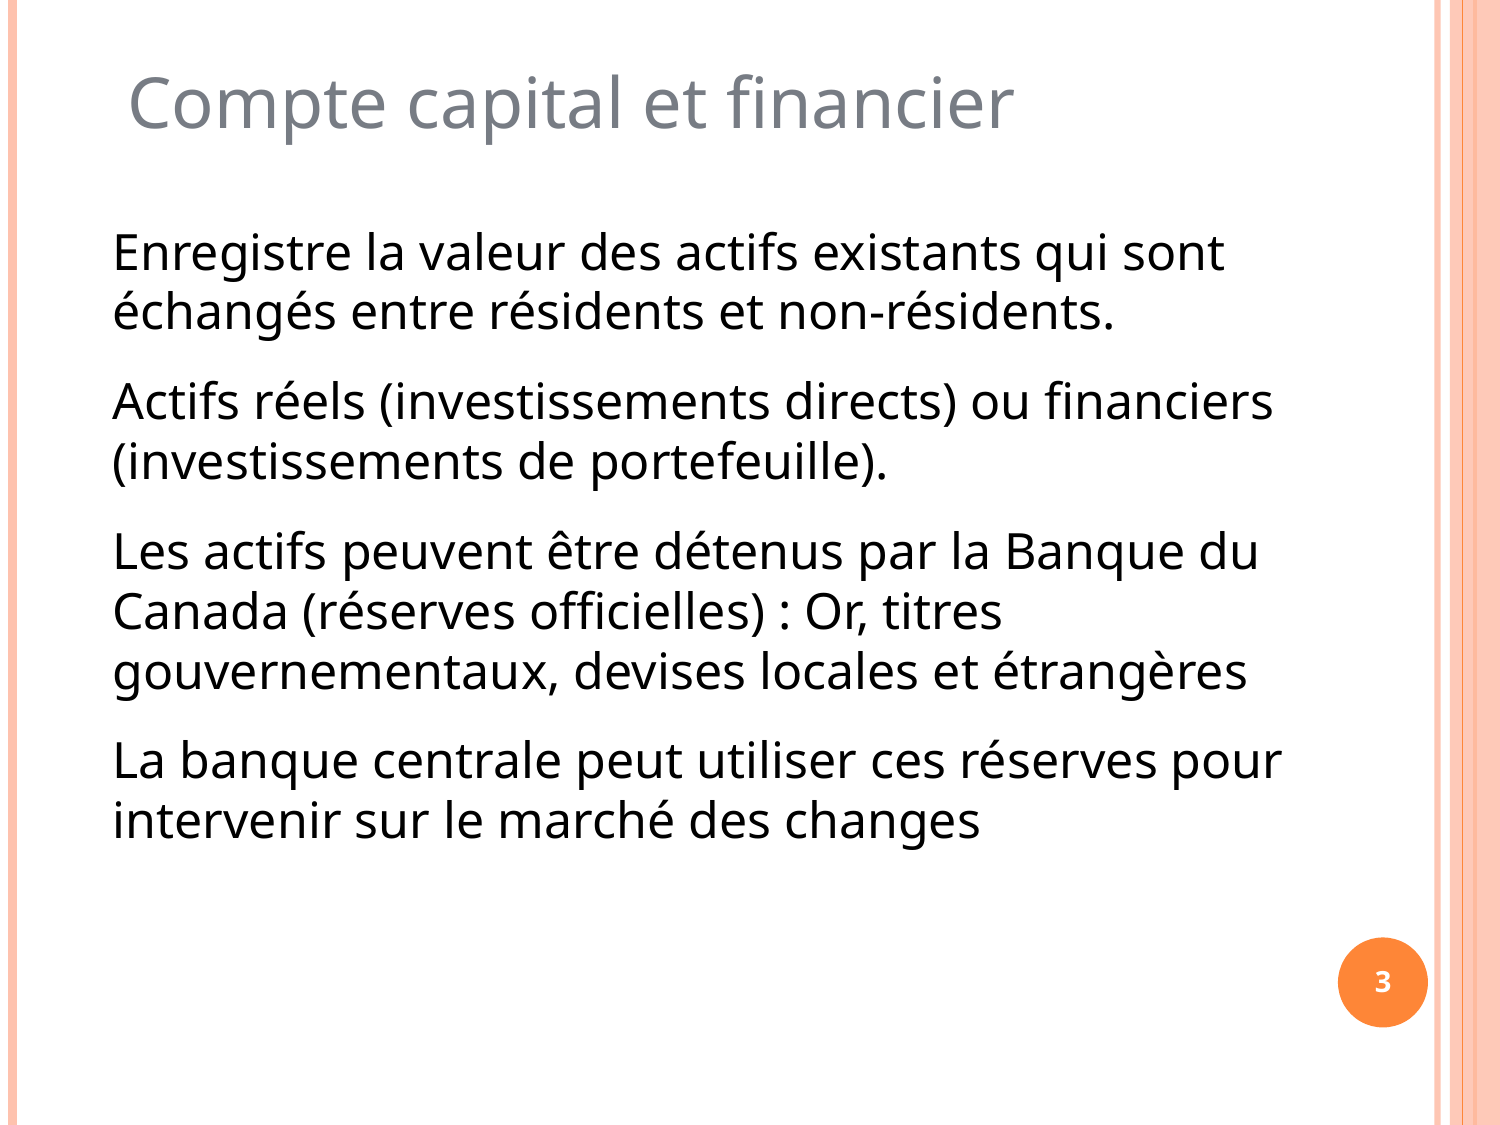

# Compte capital et financier
Enregistre la valeur des actifs existants qui sont échangés entre résidents et non-résidents.
Actifs réels (investissements directs) ou financiers (investissements de portefeuille).
Les actifs peuvent être détenus par la Banque du Canada (réserves officielles) : Or, titres gouvernementaux, devises locales et étrangères
La banque centrale peut utiliser ces réserves pour intervenir sur le marché des changes